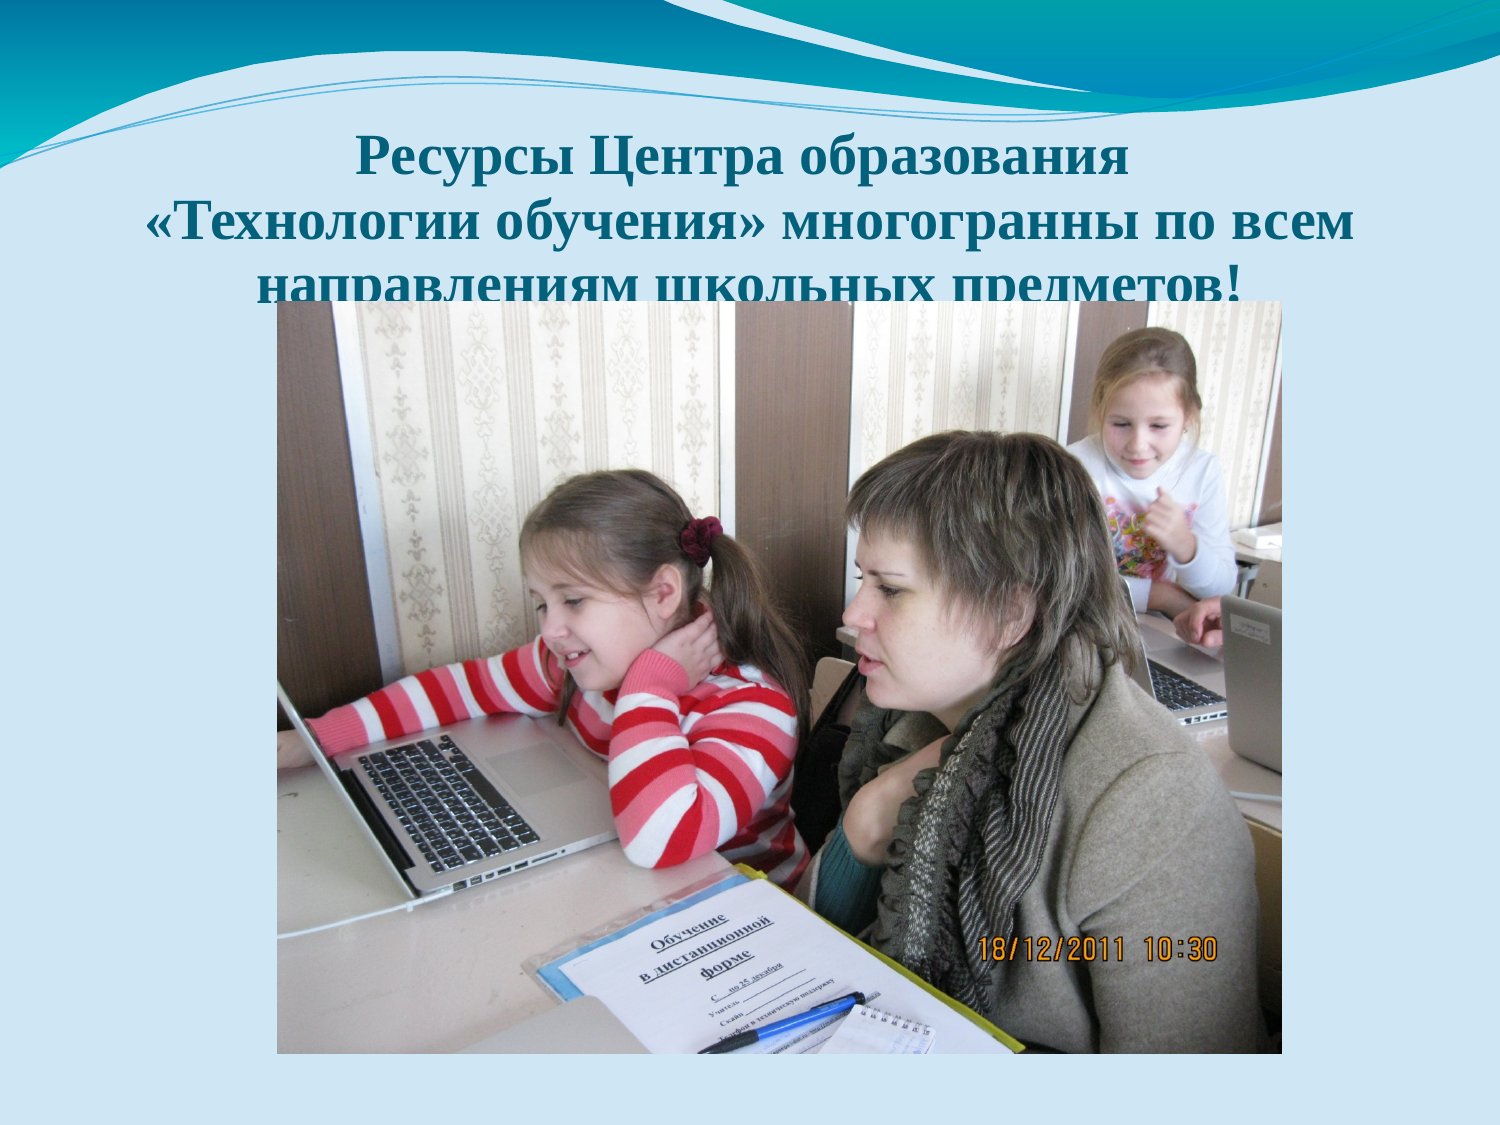

# Ресурсы Центра образования «Технологии обучения» многогранны по всем направлениям школьных предметов!